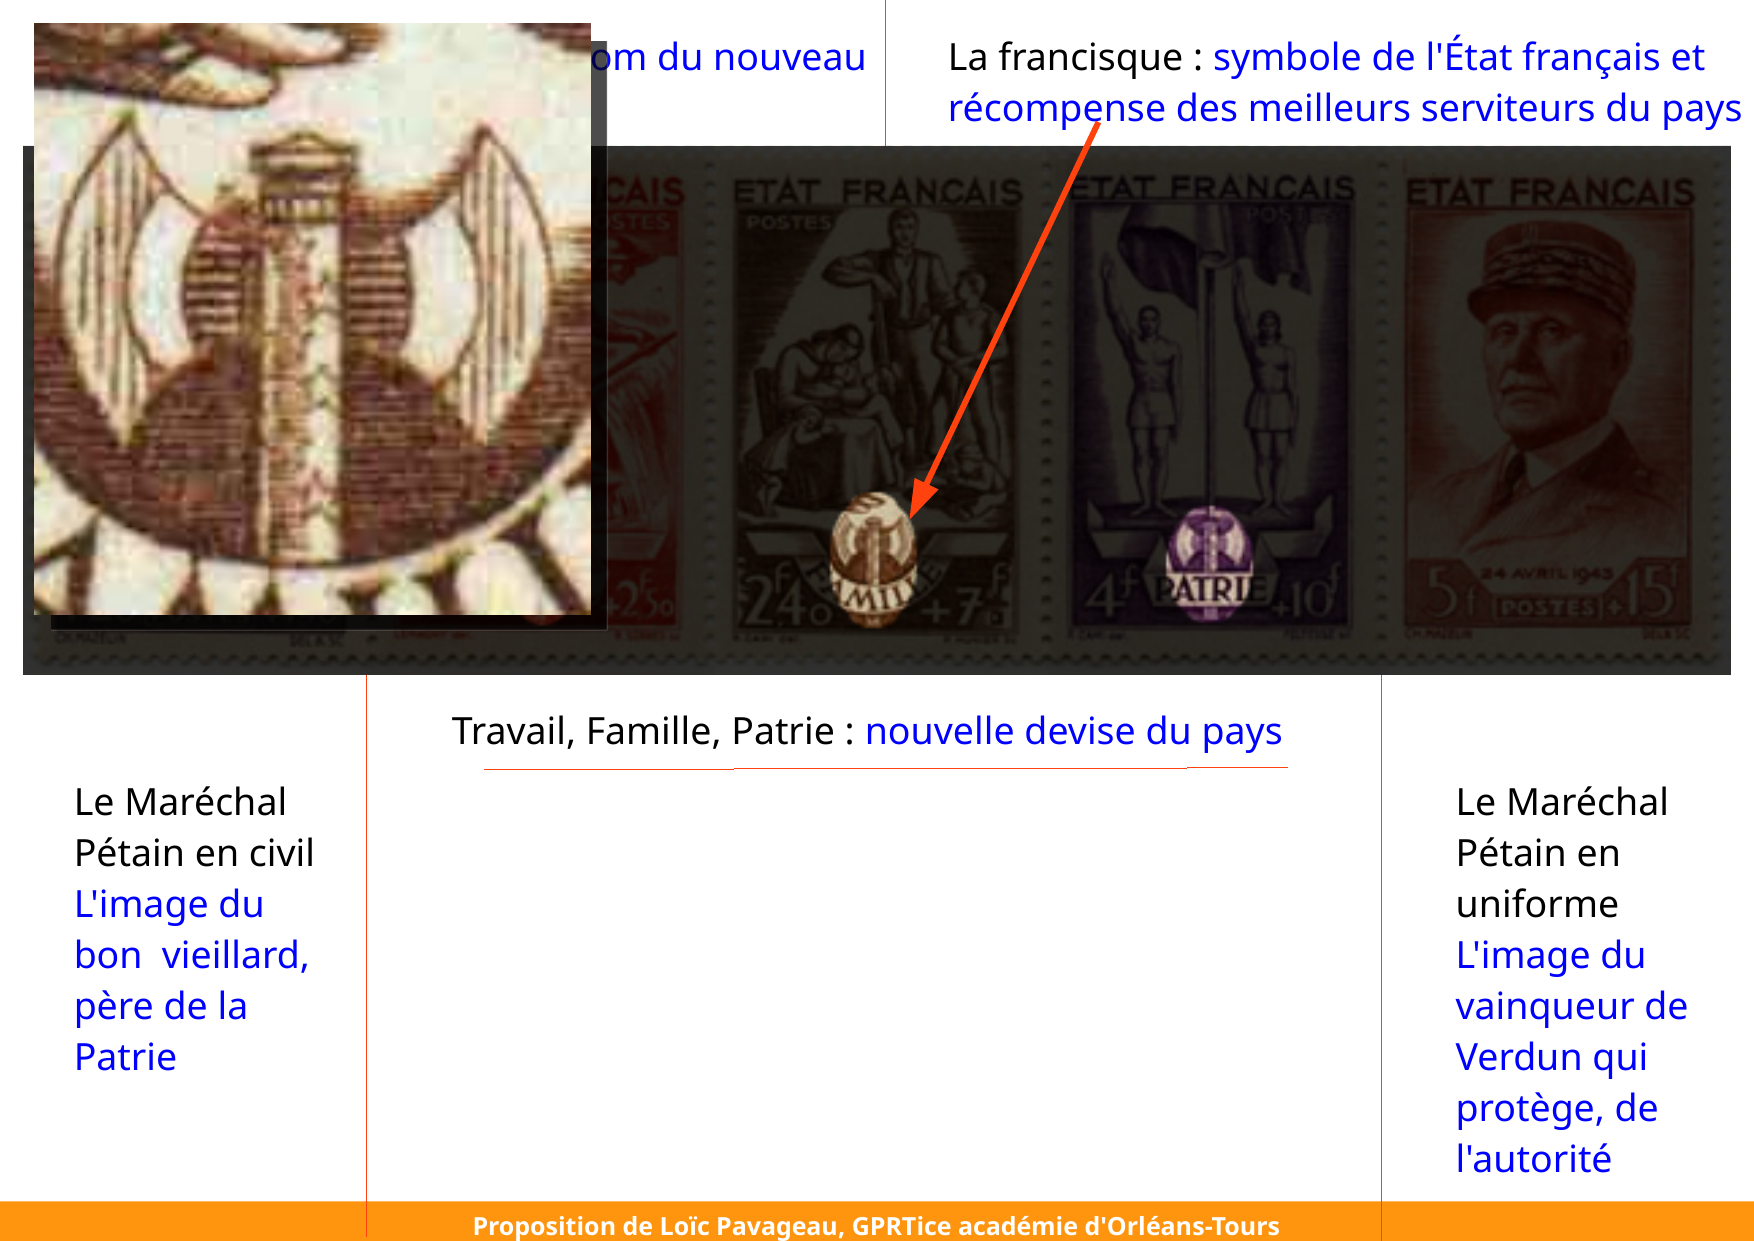

Pays émetteur : État Français, nom du nouveau régime politique
La francisque : symbole de l'État français et récompense des meilleurs serviteurs du pays
Travail, Famille, Patrie : nouvelle devise du pays
Le Maréchal Pétain en civil
L'image du bon vieillard, père de la Patrie
Le Maréchal Pétain en uniforme
L'image du vainqueur de Verdun qui protège, de l'autorité
Proposition de Loïc Pavageau, GPRTice académie d'Orléans-Tours